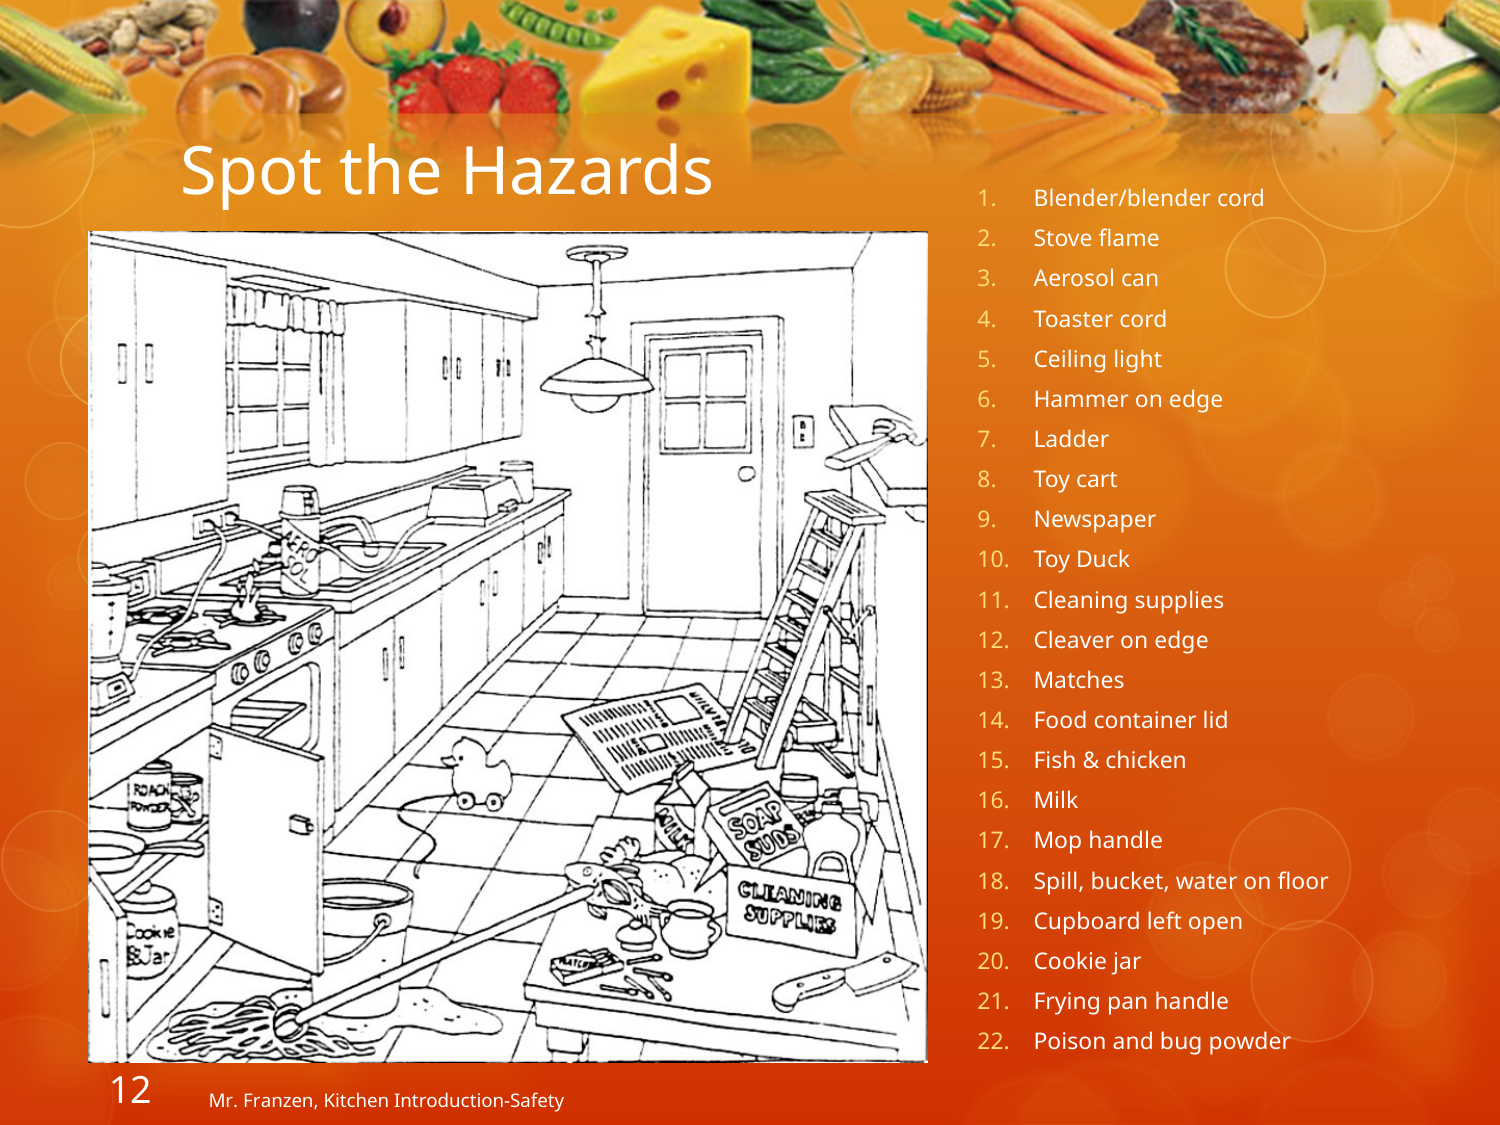

# Spot the Hazards
Blender/blender cord
Stove flame
Aerosol can
Toaster cord
Ceiling light
Hammer on edge
Ladder
Toy cart
Newspaper
Toy Duck
Cleaning supplies
Cleaver on edge
Matches
Food container lid
Fish & chicken
Milk
Mop handle
Spill, bucket, water on floor
Cupboard left open
Cookie jar
Frying pan handle
Poison and bug powder
Mr. Franzen, Kitchen Introduction-Safety